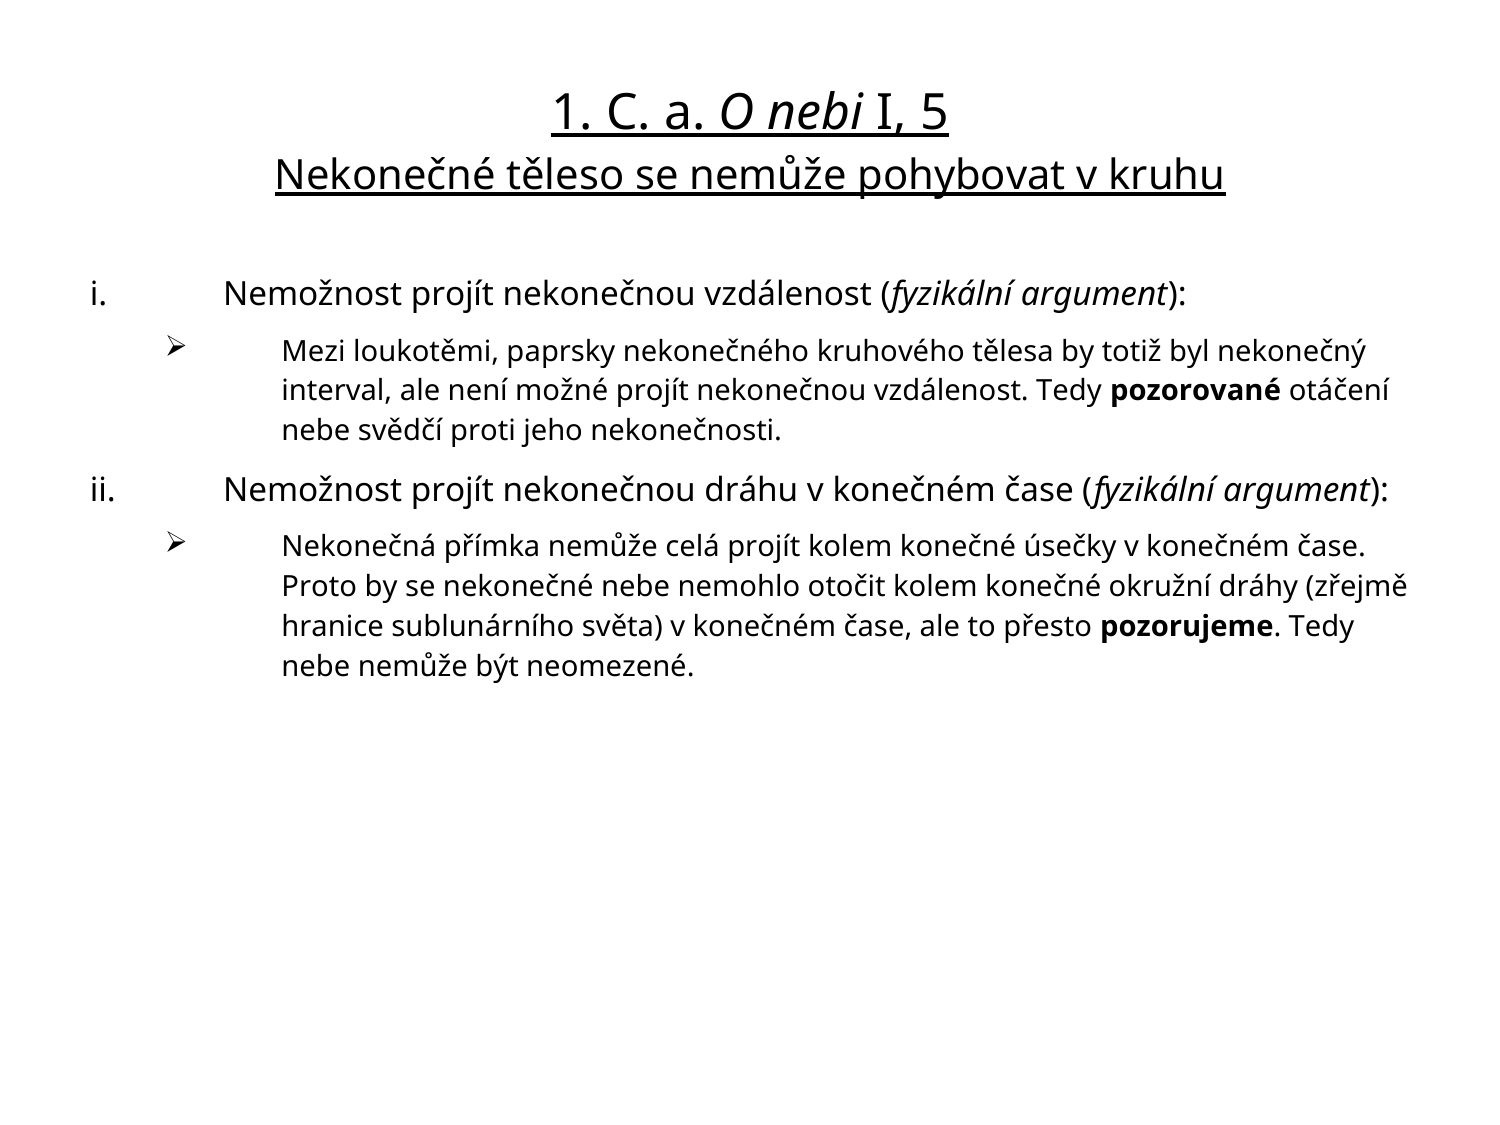

# 1. C. a. O nebi I, 5 Nekonečné těleso se nemůže pohybovat v kruhu
Nemožnost projít nekonečnou vzdálenost (fyzikální argument):
Mezi loukotěmi, paprsky nekonečného kruhového tělesa by totiž byl nekonečný interval, ale není možné projít nekonečnou vzdálenost. Tedy pozorované otáčení nebe svědčí proti jeho nekonečnosti.
Nemožnost projít nekonečnou dráhu v konečném čase (fyzikální argument):
Nekonečná přímka nemůže celá projít kolem konečné úsečky v konečném čase. Proto by se nekonečné nebe nemohlo otočit kolem konečné okružní dráhy (zřejmě hranice sublunárního světa) v konečném čase, ale to přesto pozorujeme. Tedy nebe nemůže být neomezené.